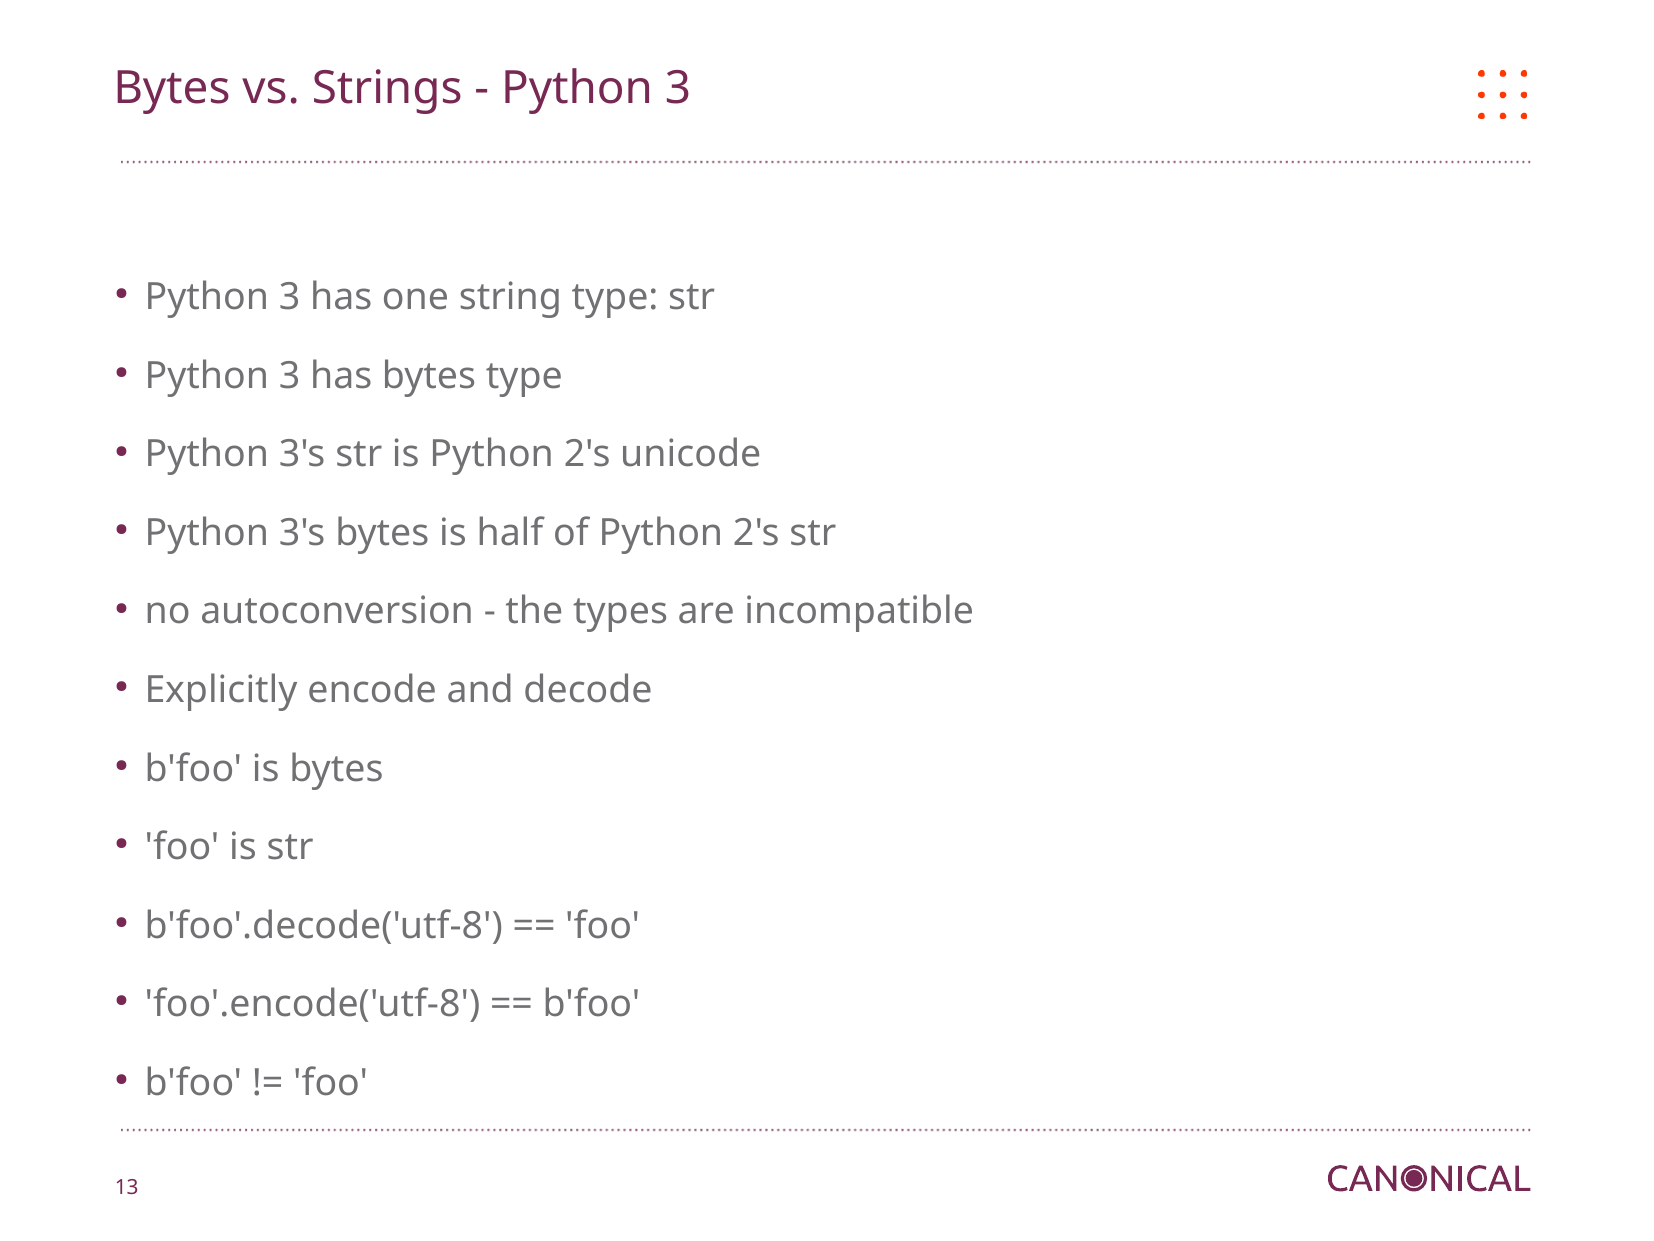

# Bytes vs. Strings - Python 3
Python 3 has one string type: str
Python 3 has bytes type
Python 3's str is Python 2's unicode
Python 3's bytes is half of Python 2's str
no autoconversion - the types are incompatible
Explicitly encode and decode
b'foo' is bytes
'foo' is str
b'foo'.decode('utf-8') == 'foo'
'foo'.encode('utf-8') == b'foo'
b'foo' != 'foo'